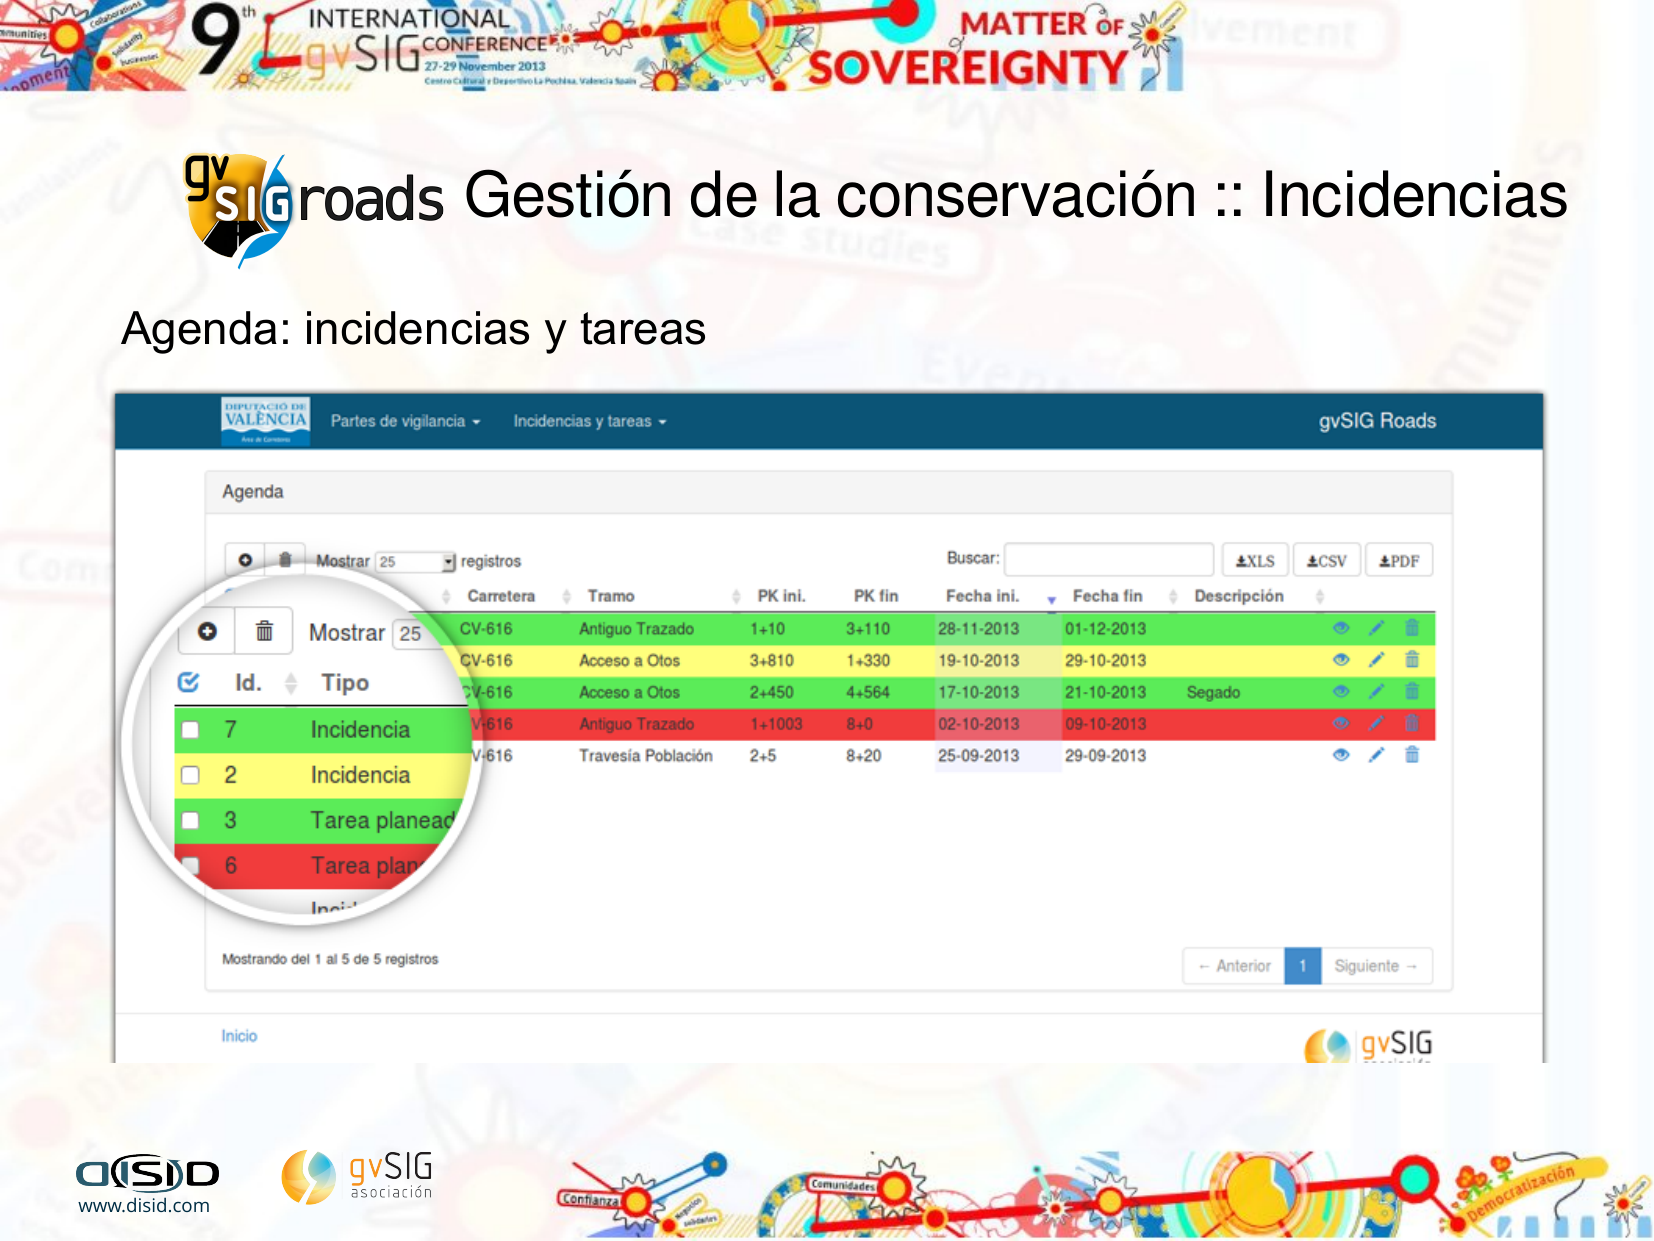

# Gestión de la conservación :: Incidencias
Agenda: incidencias y tareas